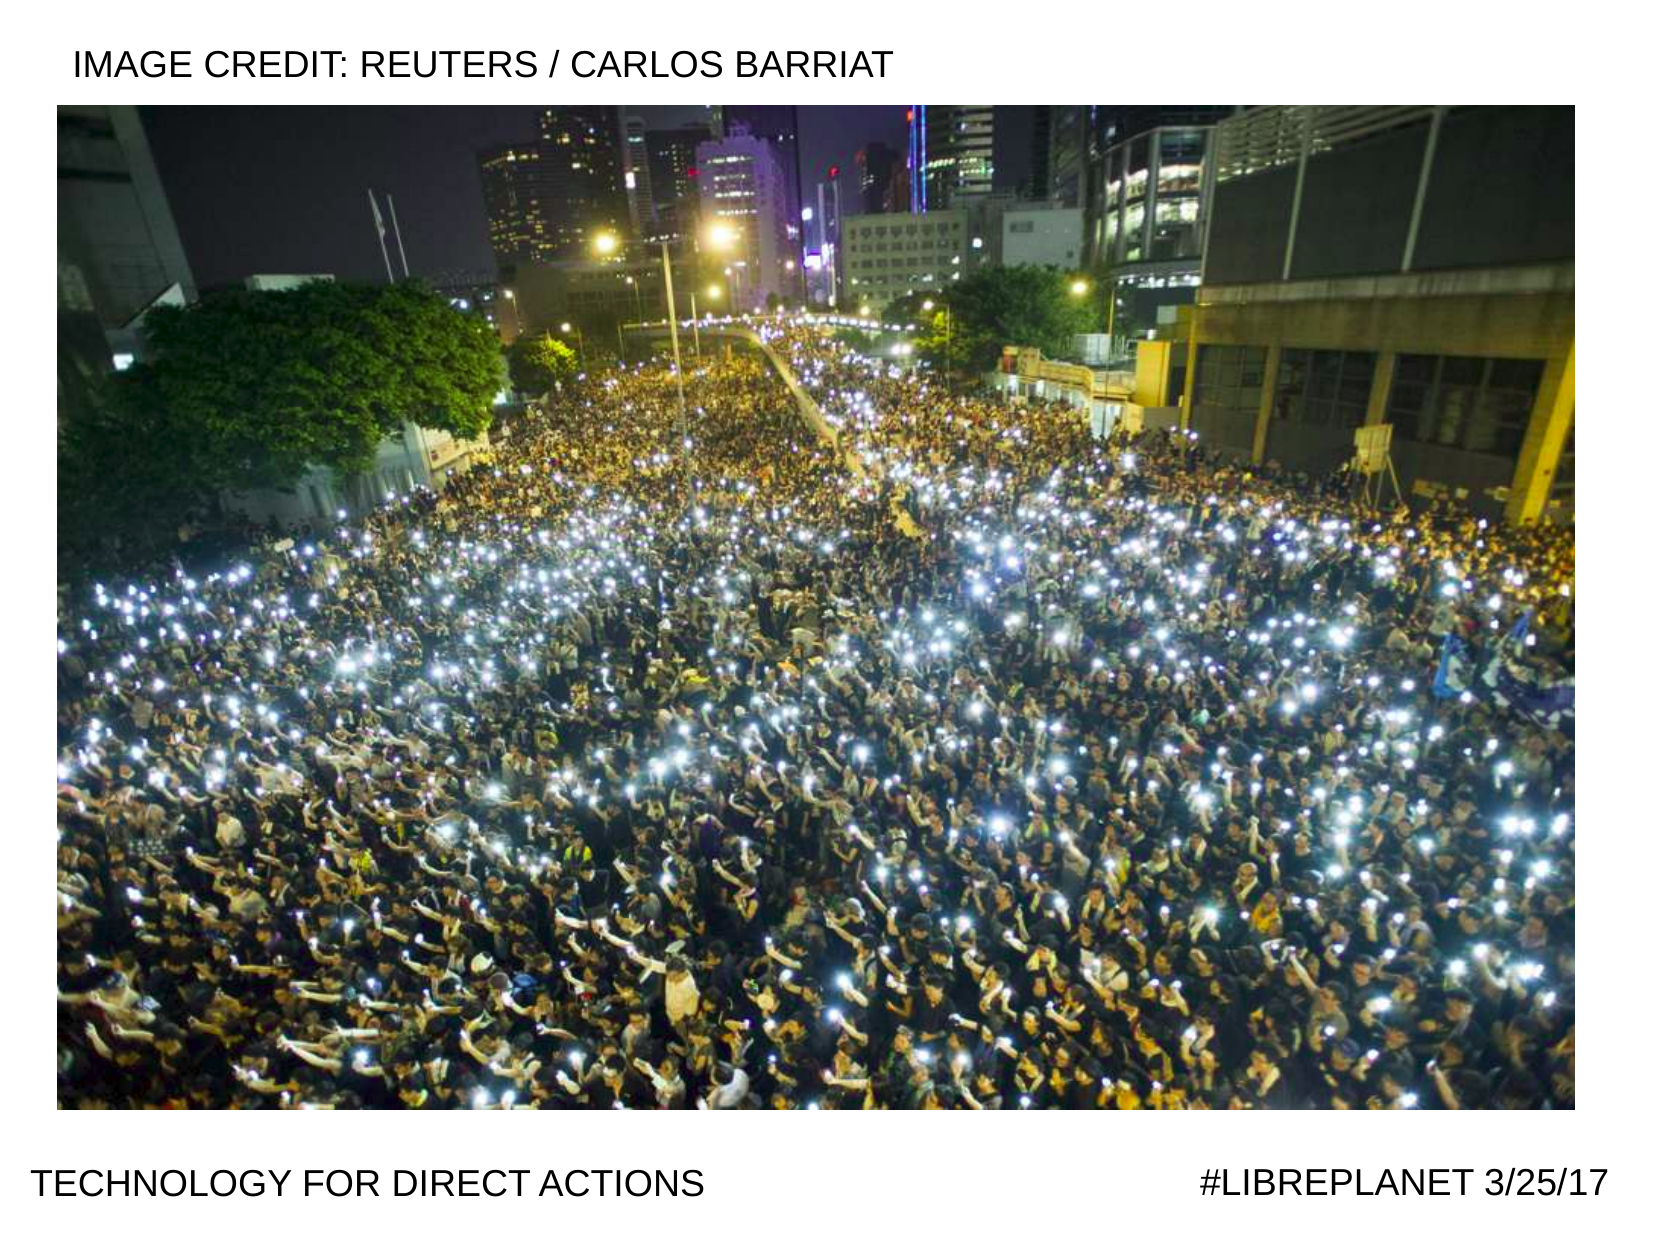

IMAGE CREDIT: REUTERS / CARLOS BARRIAT
# TECHNOLOGY FOR DIRECT ACTIONS
#LIBREPLANET 3/25/17